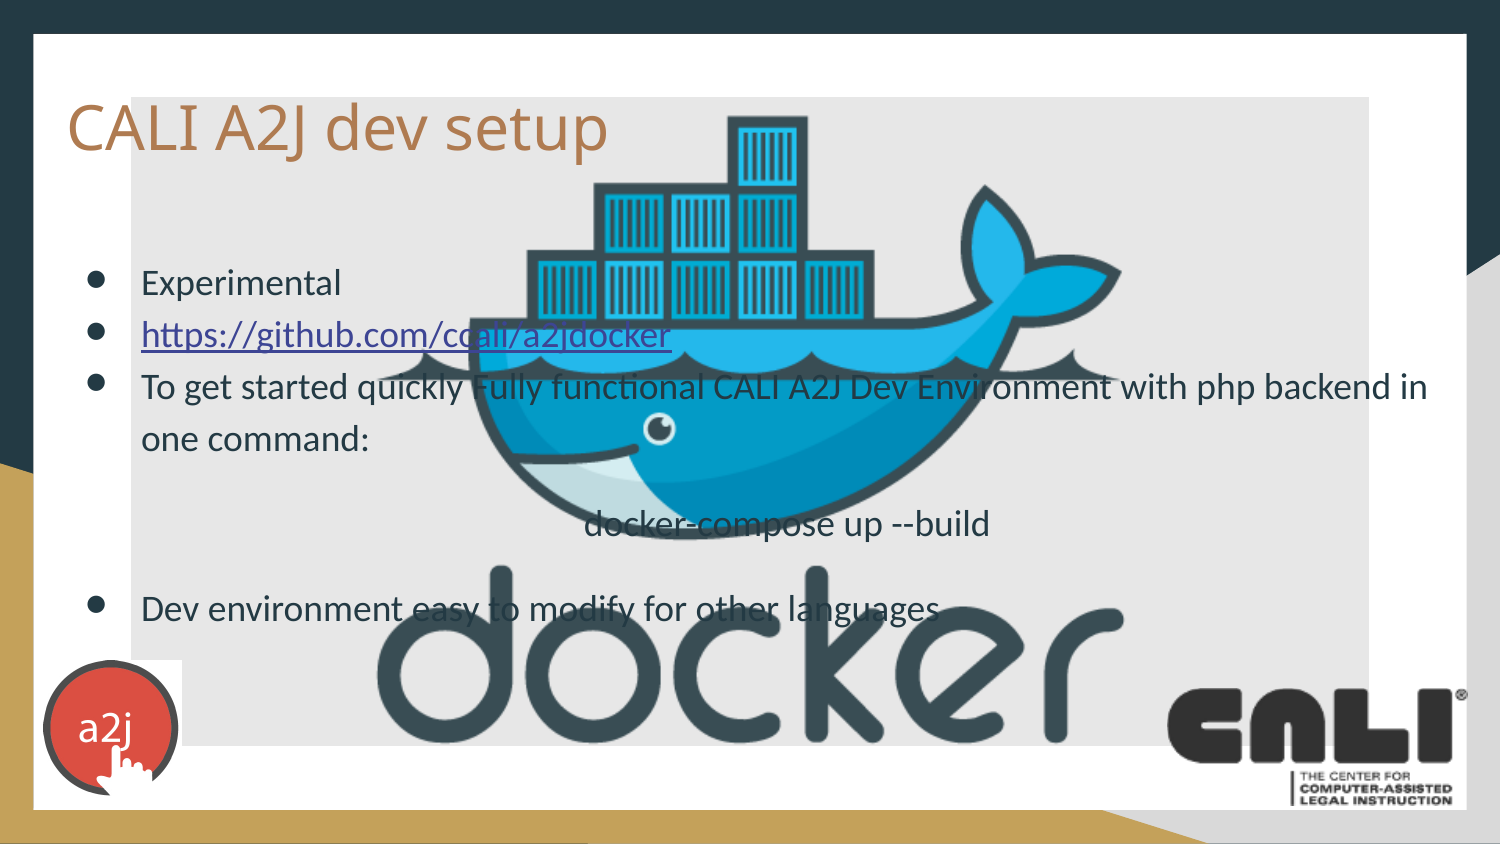

# CALI A2J dev setup
Experimental
https://github.com/ccali/a2jdocker
To get started quickly Fully functional CALI A2J Dev Environment with php backend in one command:
docker-compose up --build
Dev environment easy to modify for other languages